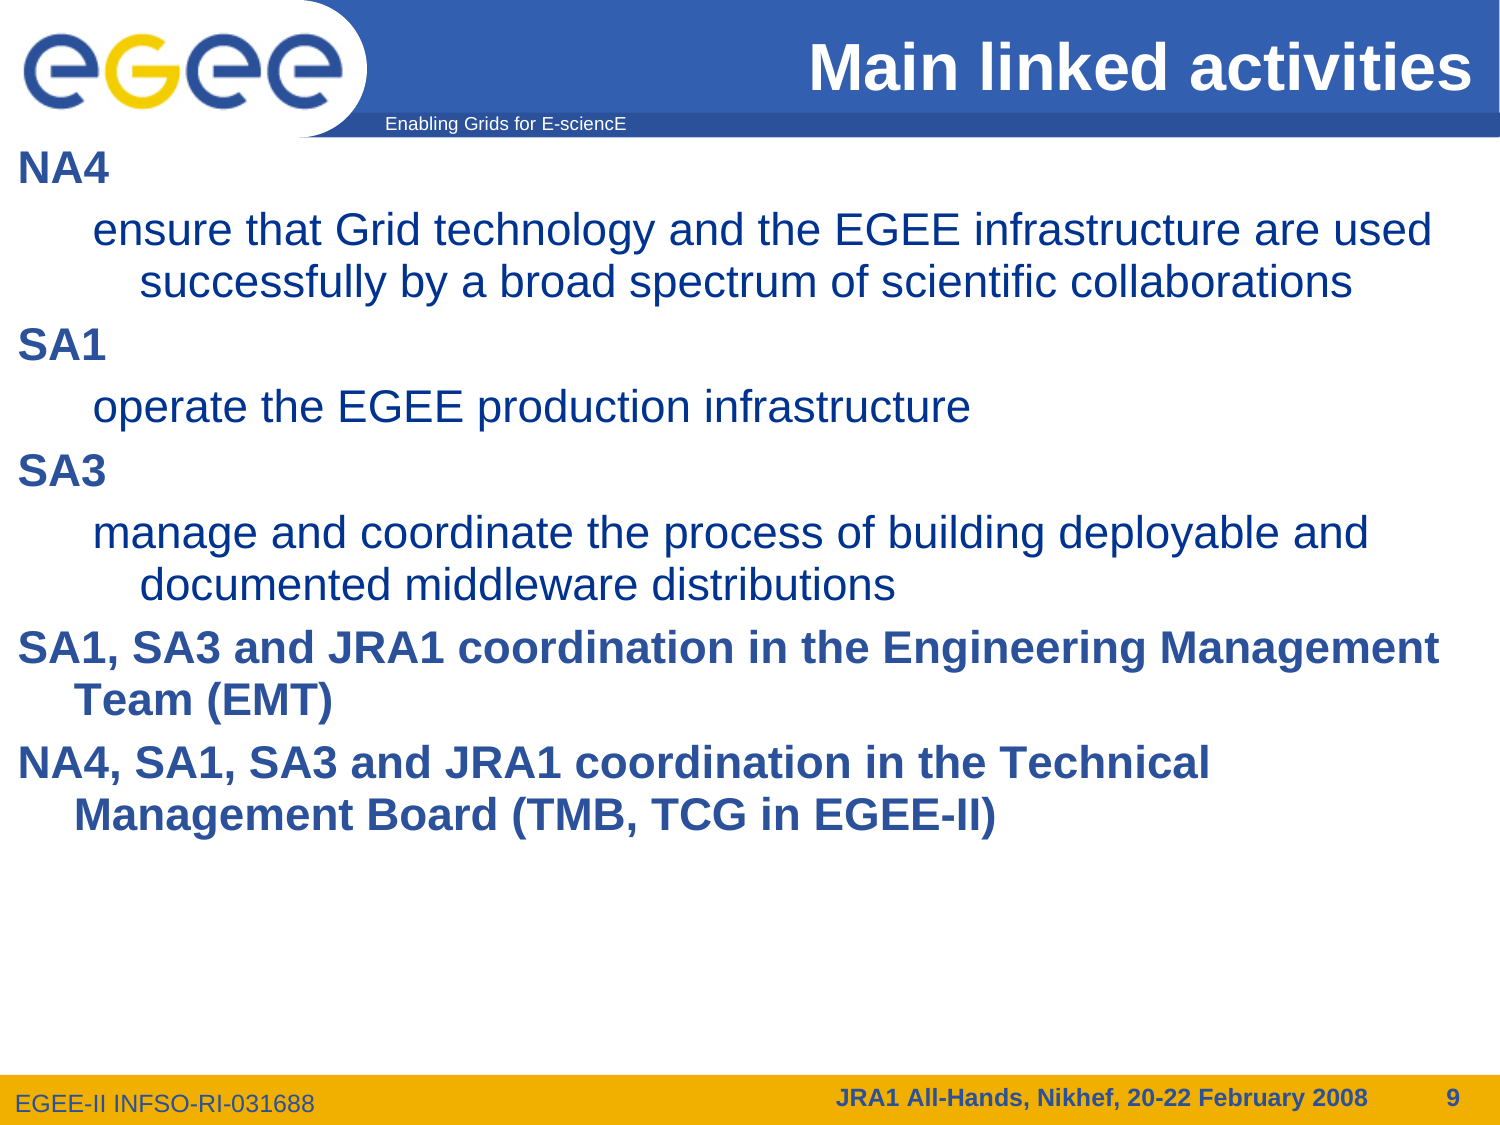

# Main linked activities
NA4
ensure that Grid technology and the EGEE infrastructure are used successfully by a broad spectrum of scientific collaborations
SA1
operate the EGEE production infrastructure
SA3
manage and coordinate the process of building deployable and documented middleware distributions
SA1, SA3 and JRA1 coordination in the Engineering Management Team (EMT)
NA4, SA1, SA3 and JRA1 coordination in the Technical Management Board (TMB, TCG in EGEE-II)
JRA1 All-Hands, Nikhef, 20-22 February 2008
9